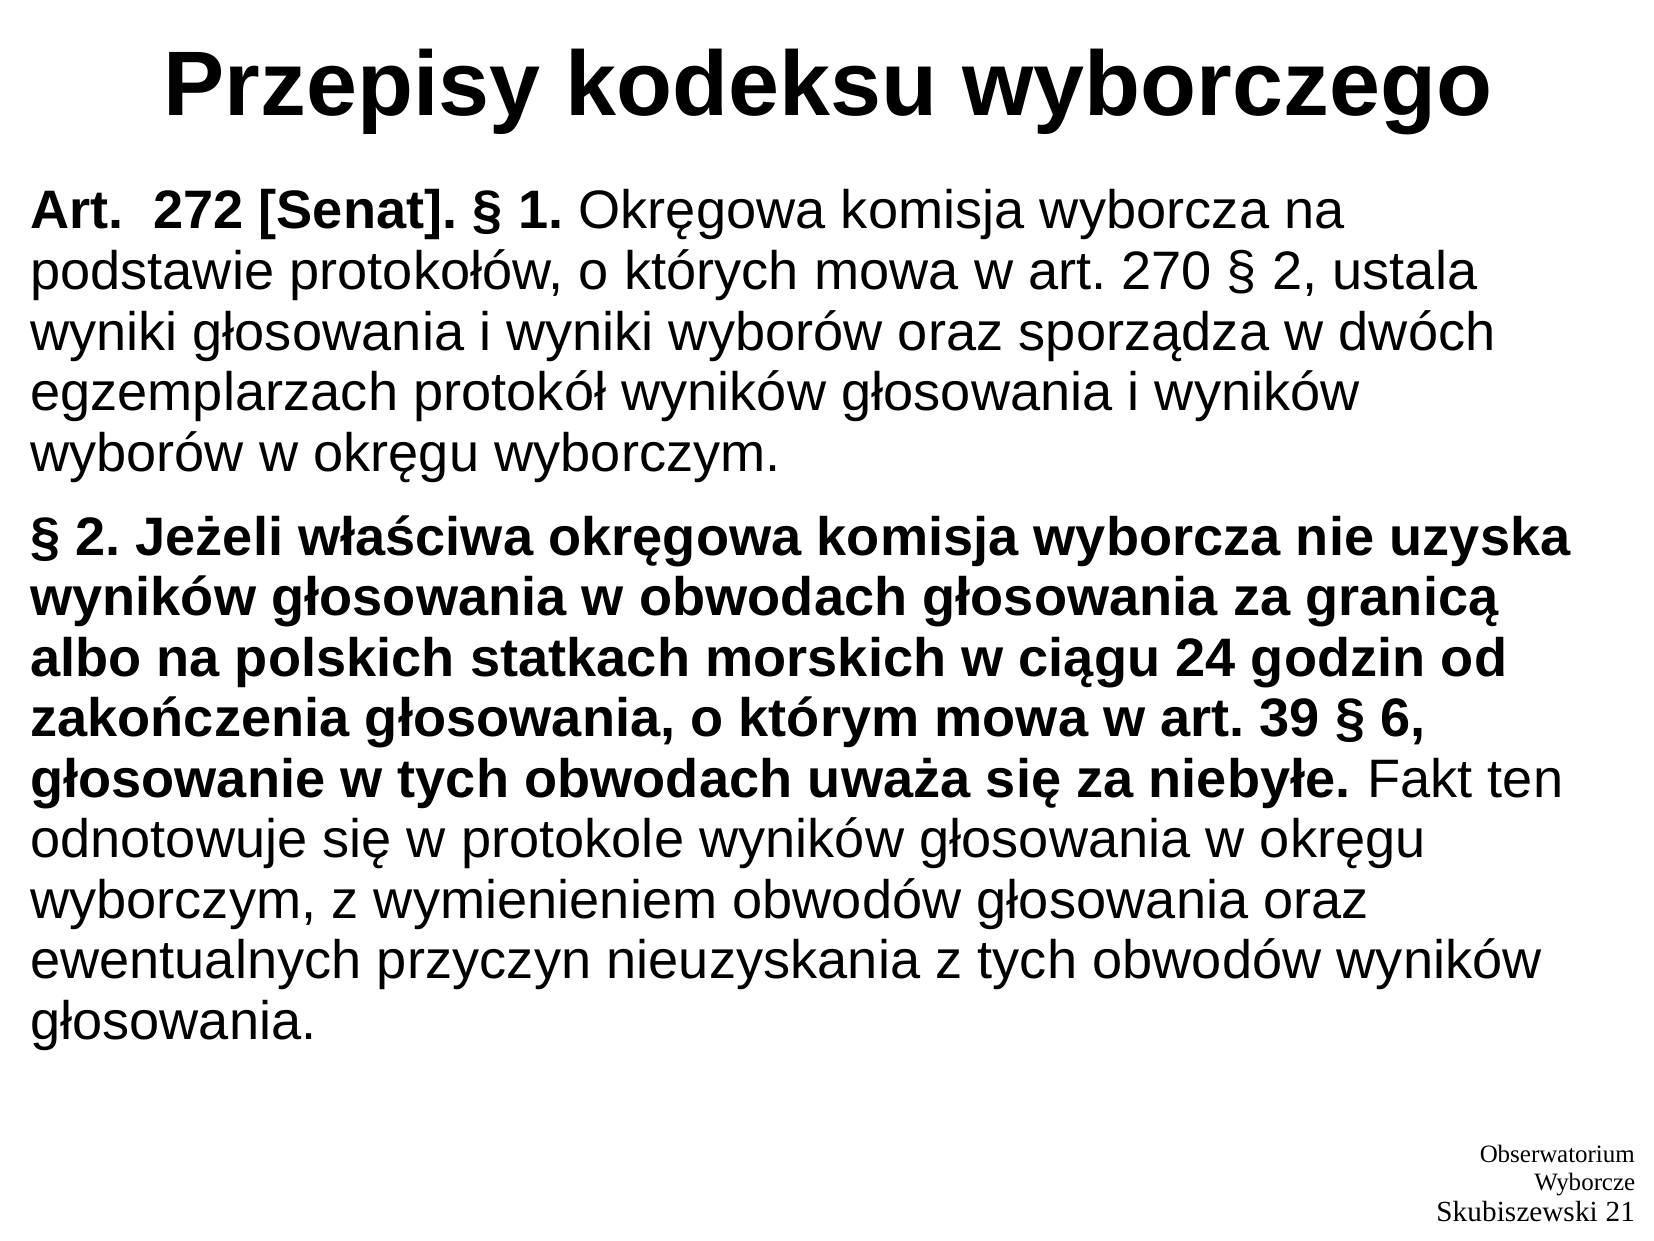

# Przepisy kodeksu wyborczego
Art. 272 [Senat]. § 1. Okręgowa komisja wyborcza na podstawie protokołów, o których mowa w art. 270 § 2, ustala wyniki głosowania i wyniki wyborów oraz sporządza w dwóch egzemplarzach protokół wyników głosowania i wyników wyborów w okręgu wyborczym.
§ 2. Jeżeli właściwa okręgowa komisja wyborcza nie uzyska wyników głosowania w obwodach głosowania za granicą albo na polskich statkach morskich w ciągu 24 godzin od zakończenia głosowania, o którym mowa w art. 39 § 6, głosowanie w tych obwodach uważa się za niebyłe. Fakt ten odnotowuje się w protokole wyników głosowania w okręgu wyborczym, z wymienieniem obwodów głosowania oraz ewentualnych przyczyn nieuzyskania z tych obwodów wyników głosowania.
21